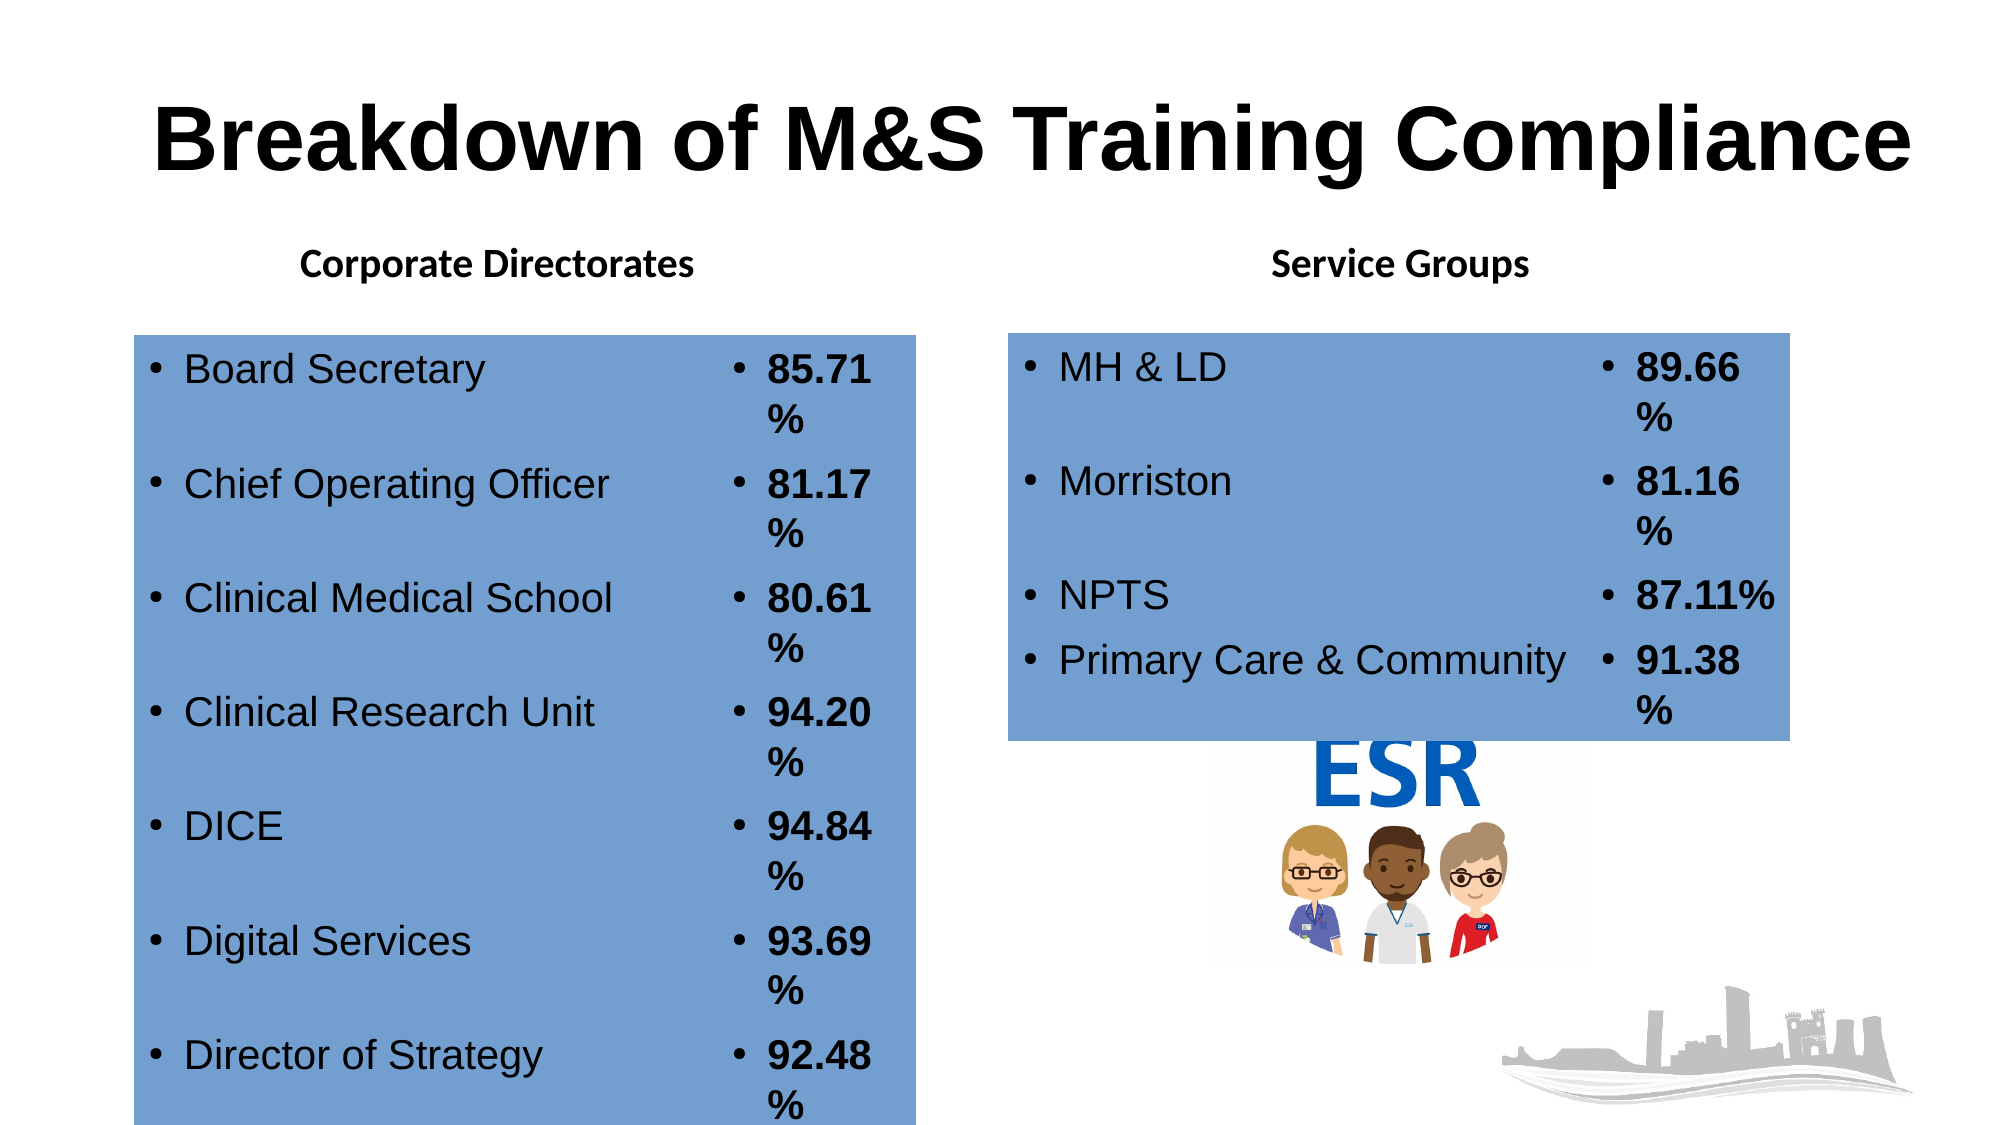

# Breakdown of M&S Training Compliance
Corporate Directorates
Service Groups
| MH & LD | 89.66% |
| --- | --- |
| Morriston | 81.16% |
| NPTS | 87.11% |
| Primary Care & Community | 91.38% |
| Board Secretary | 85.71% |
| --- | --- |
| Chief Operating Officer | 81.17% |
| Clinical Medical School | 80.61% |
| Clinical Research Unit | 94.20% |
| DICE | 94.84% |
| Digital Services | 93.69% |
| Director of Strategy | 92.48% |
| Director of Transformation | 70.08% |
| Finance & Estates | 87.29% |
| Medical Director | 96.15% |
| Nurse Director | 92.31% |
| WOD | 90.36% |